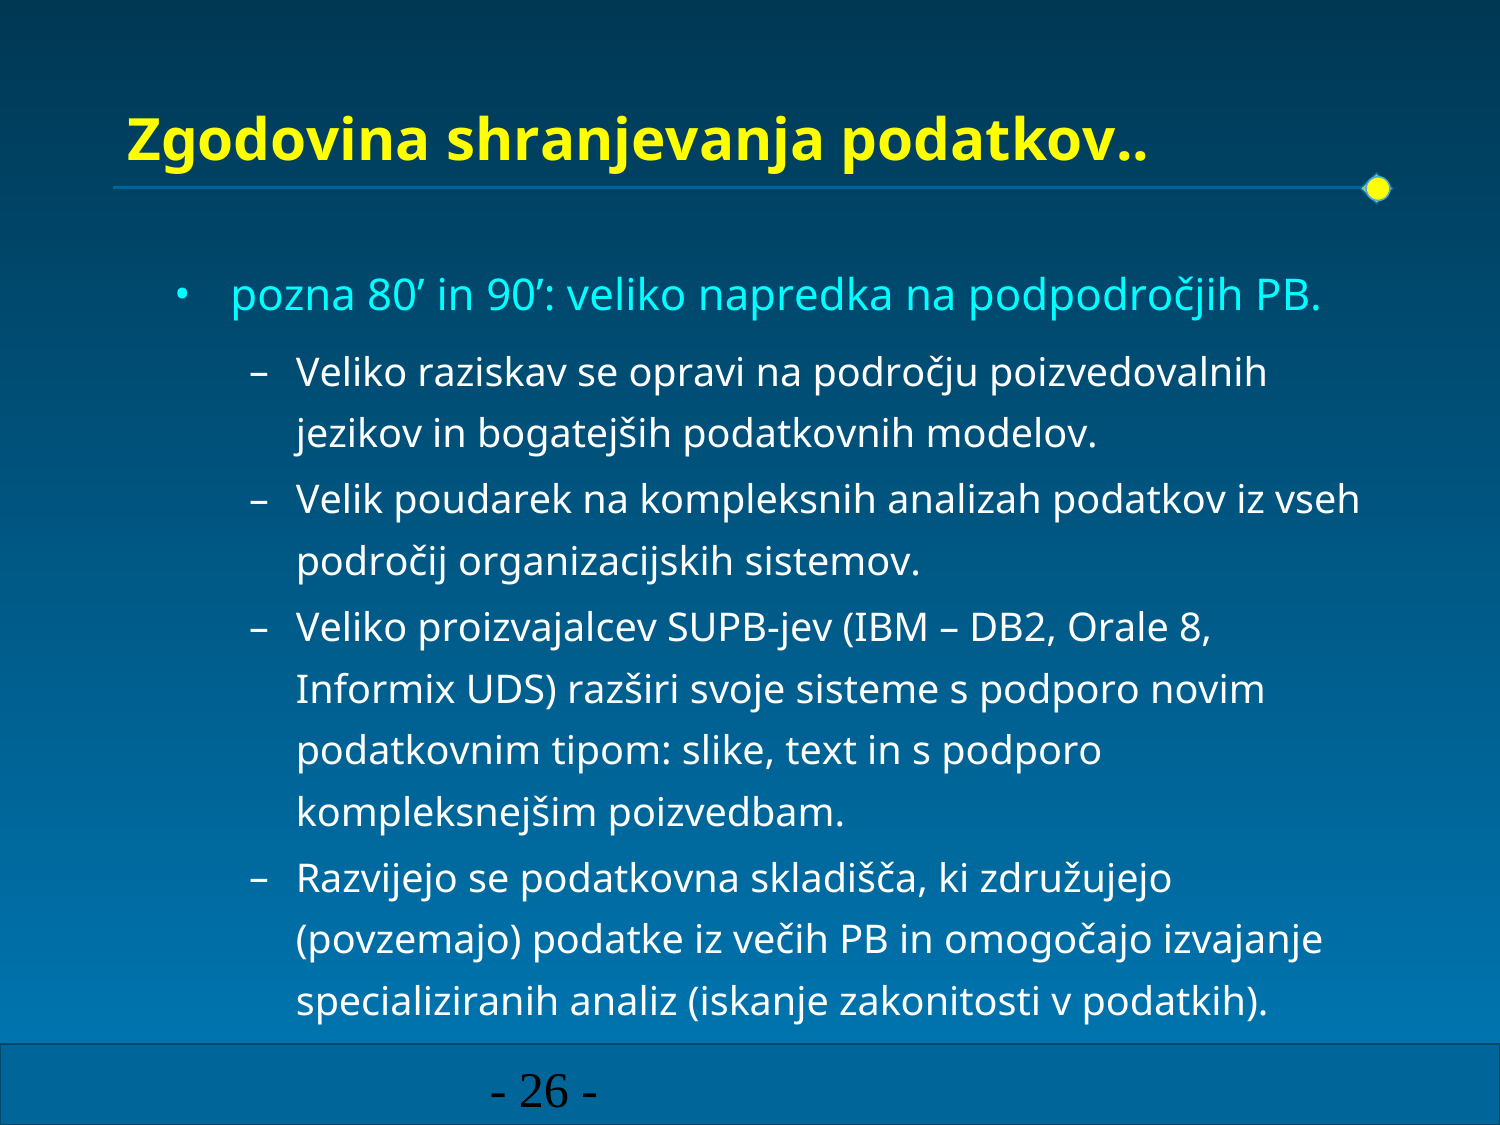

# Zgodovina shranjevanja podatkov..
pozna 80’ in 90’: veliko napredka na podpodročjih PB.
Veliko raziskav se opravi na področju poizvedovalnih jezikov in bogatejših podatkovnih modelov.
Velik poudarek na kompleksnih analizah podatkov iz vseh področij organizacijskih sistemov.
Veliko proizvajalcev SUPB-jev (IBM – DB2, Orale 8, Informix UDS) razširi svoje sisteme s podporo novim podatkovnim tipom: slike, text in s podporo kompleksnejšim poizvedbam.
Razvijejo se podatkovna skladišča, ki združujejo (povzemajo) podatke iz večih PB in omogočajo izvajanje specializiranih analiz (iskanje zakonitosti v podatkih).
(c) Pearson Education 2005